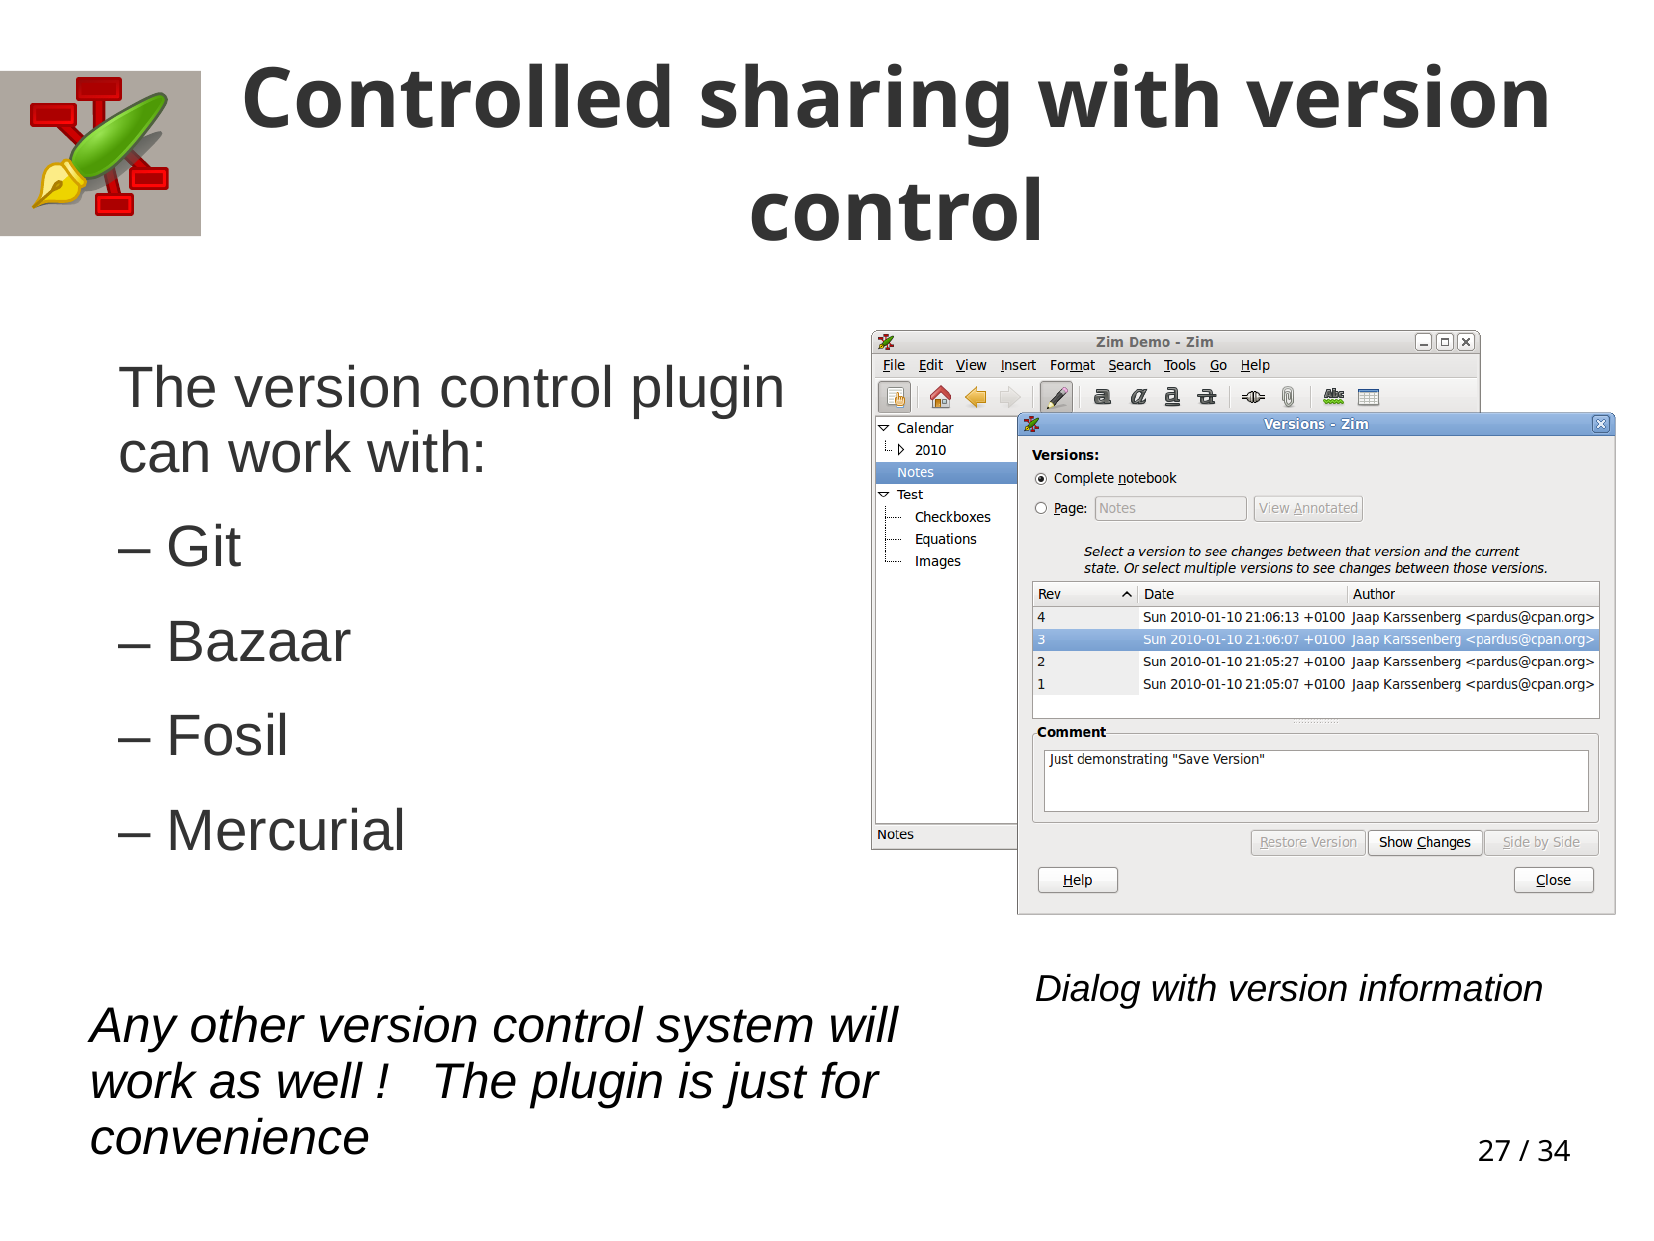

# Controlled sharing with version control
The version control plugin can work with:
– Git
– Bazaar
– Fosil
– Mercurial
Dialog with version information
Any other version control system will work as well ! The plugin is just for convenience
27